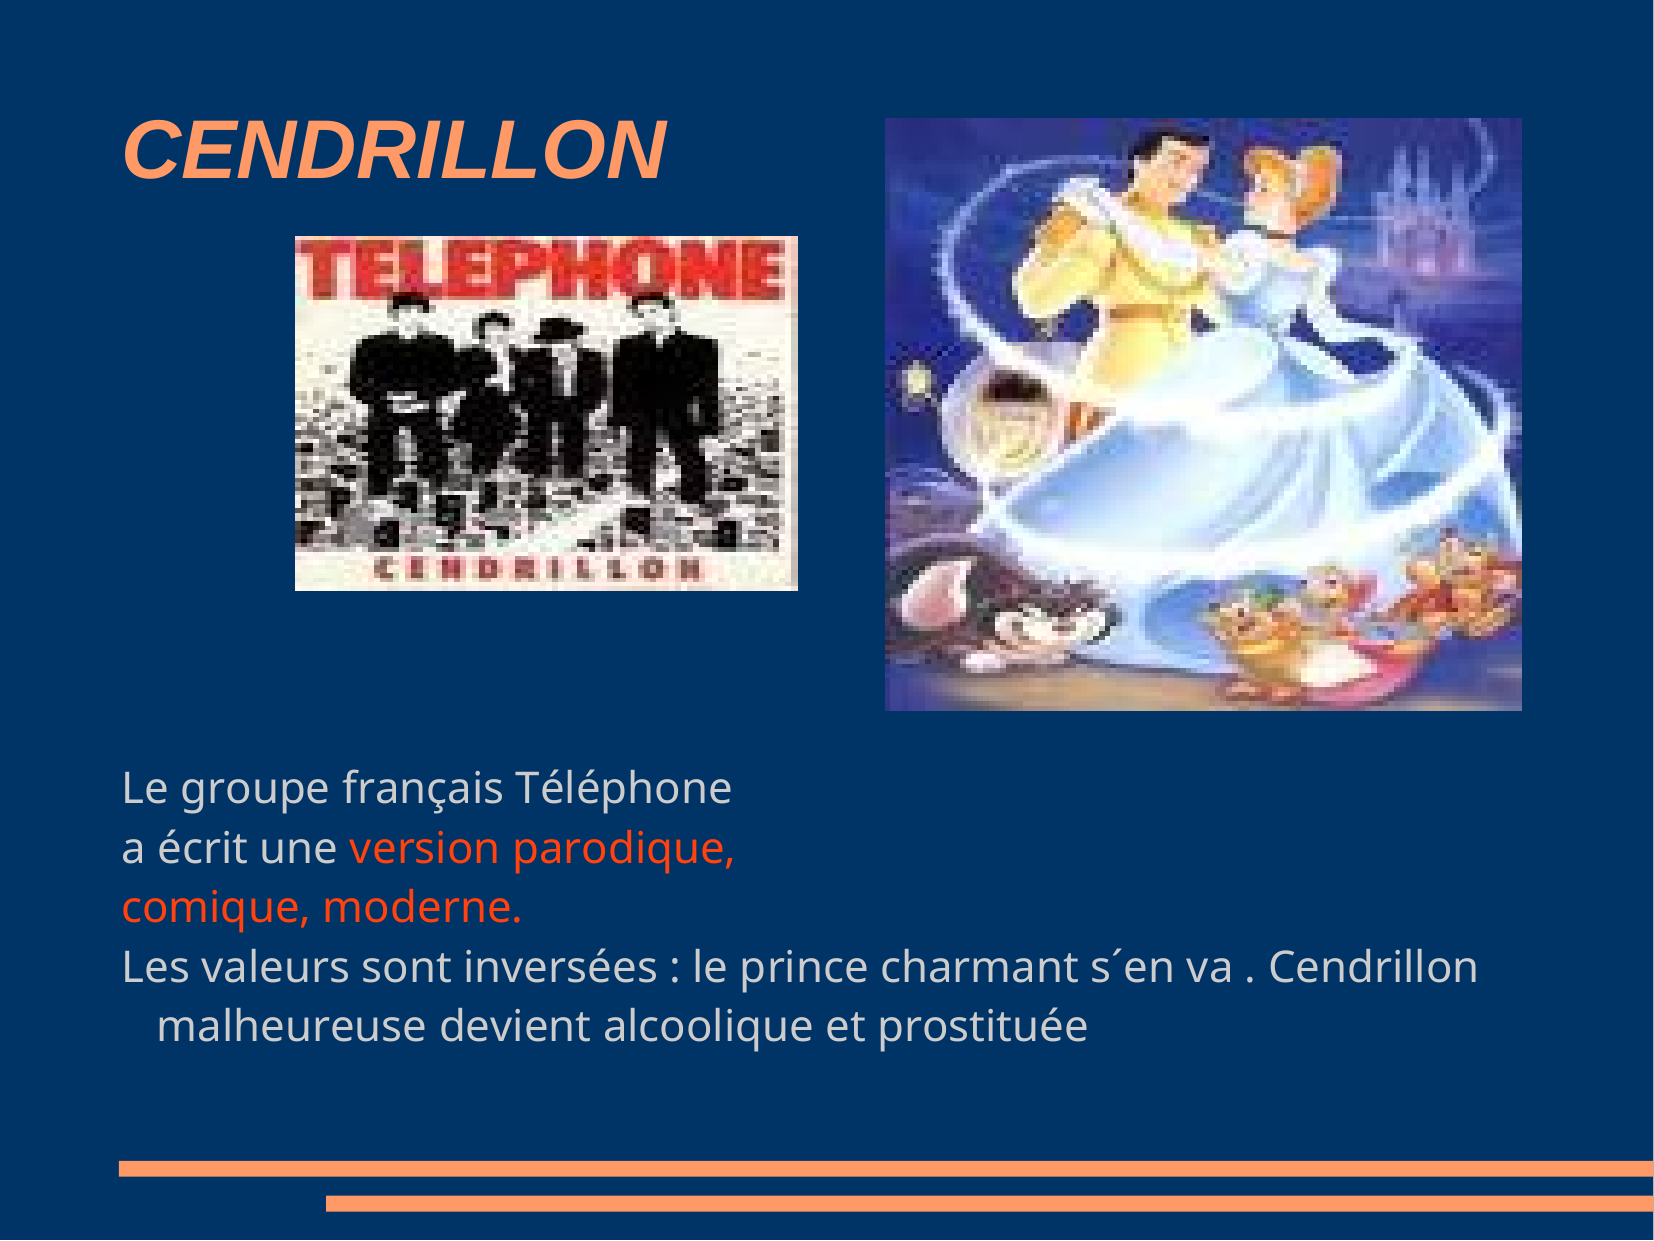

# CENDRILLON
Le groupe français Téléphone
a écrit une version parodique,
comique, moderne.
Les valeurs sont inversées : le prince charmant s´en va . Cendrillon malheureuse devient alcoolique et prostituée